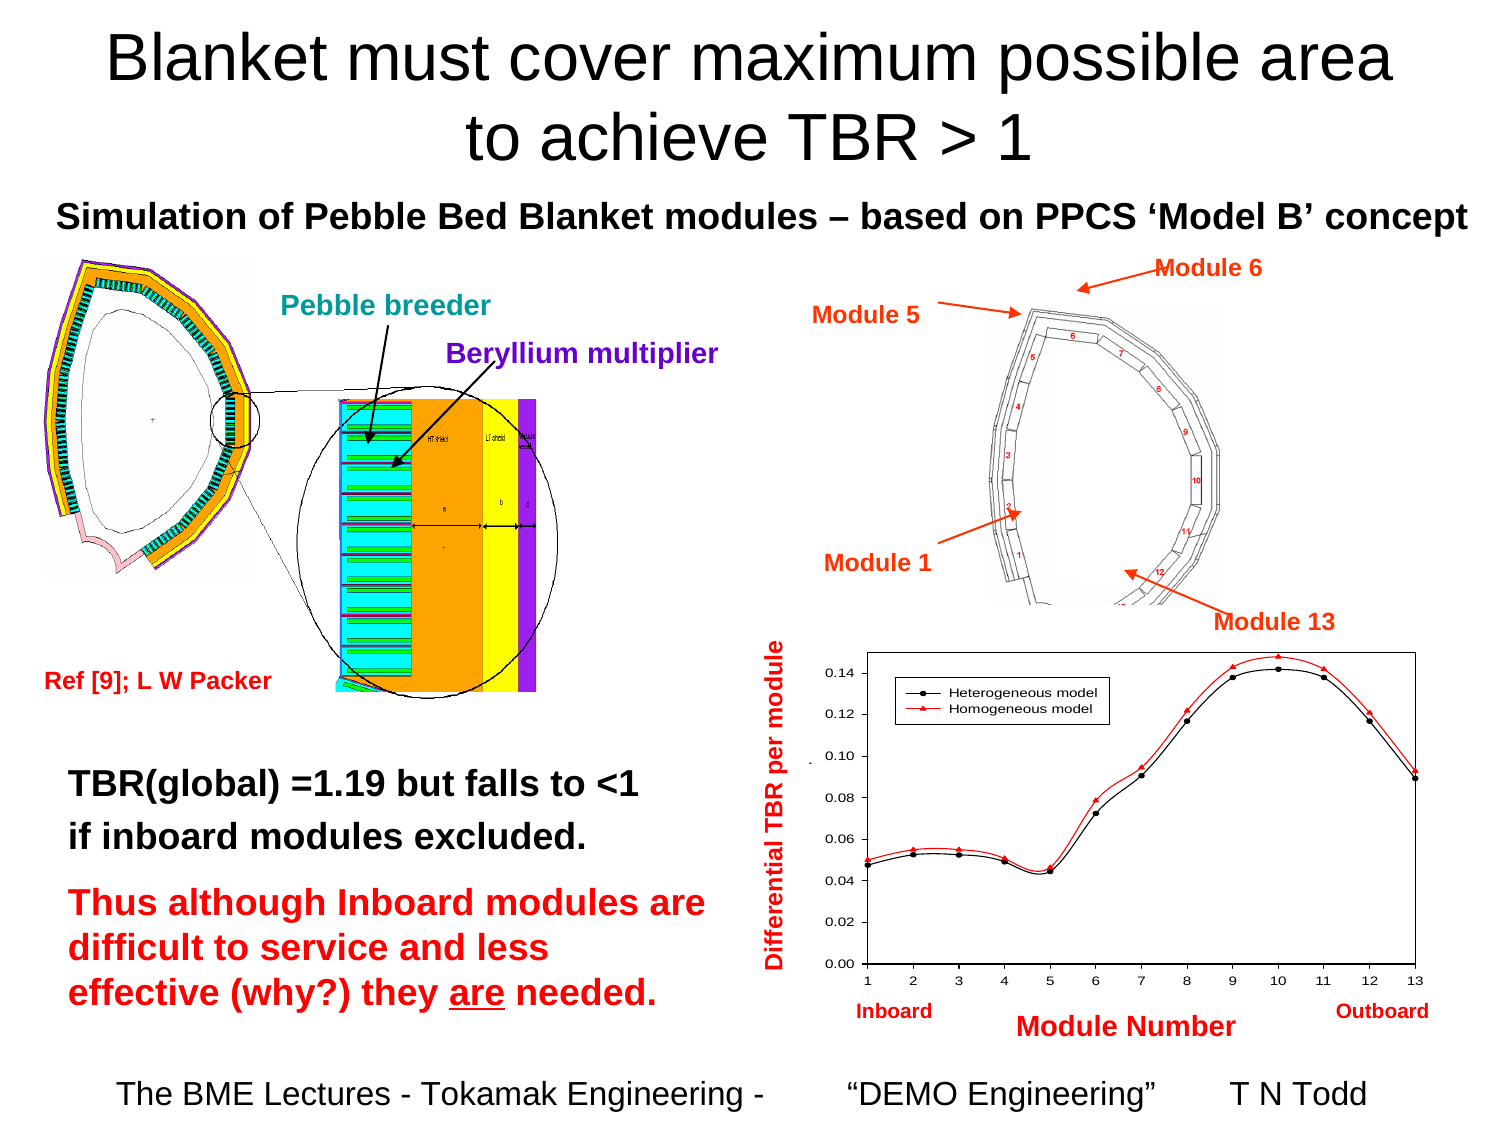

Blanket must cover maximum possible area to achieve TBR > 1
Simulation of Pebble Bed Blanket modules – based on PPCS ‘Model B’ concept
Module 6
Pebble breeder
Module 5
Beryllium multiplier
Module 1
Differential TBR per module
Inboard
Outboard
Module Number
Module 13
Ref [9]; L W Packer
TBR(global) =1.19 but falls to <1
if inboard modules excluded.
Thus although Inboard modules are difficult to service and less effective (why?) they are needed.